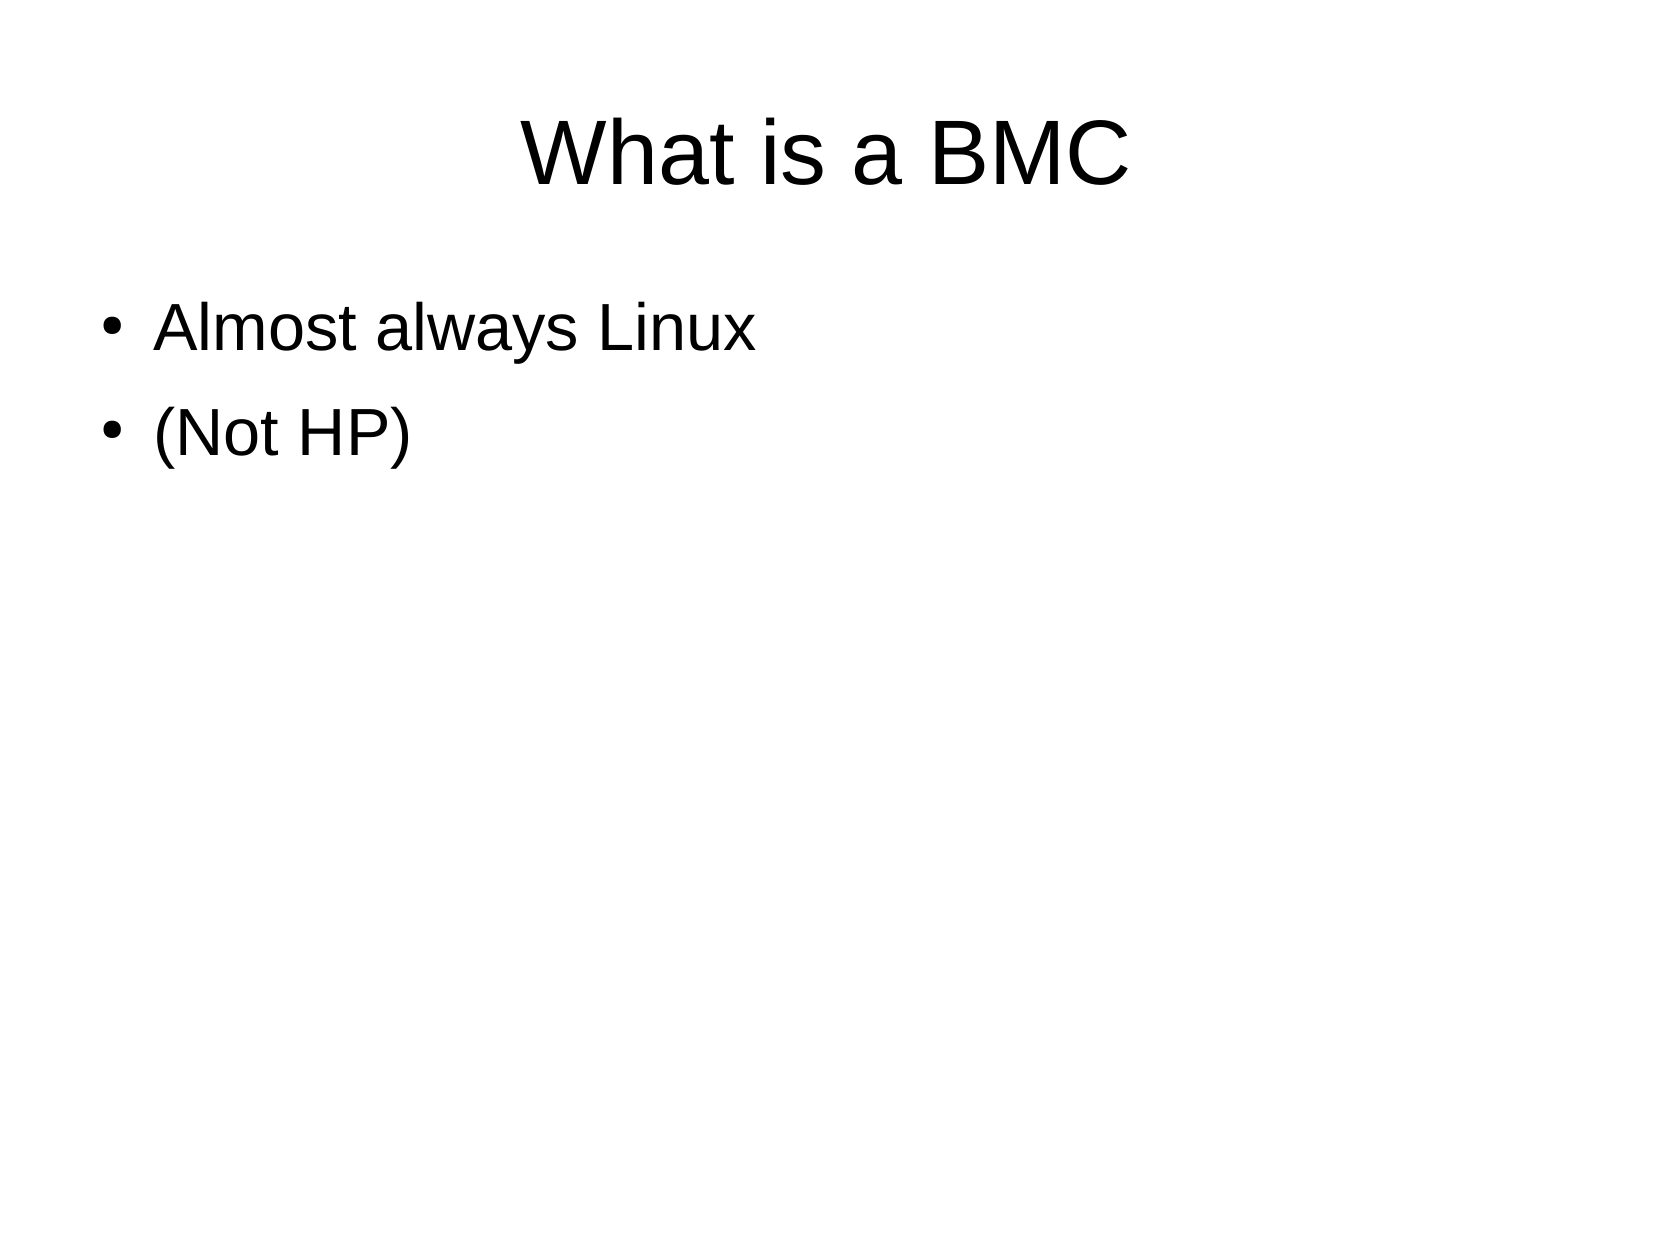

# What is a BMC
Almost always Linux
(Not HP)